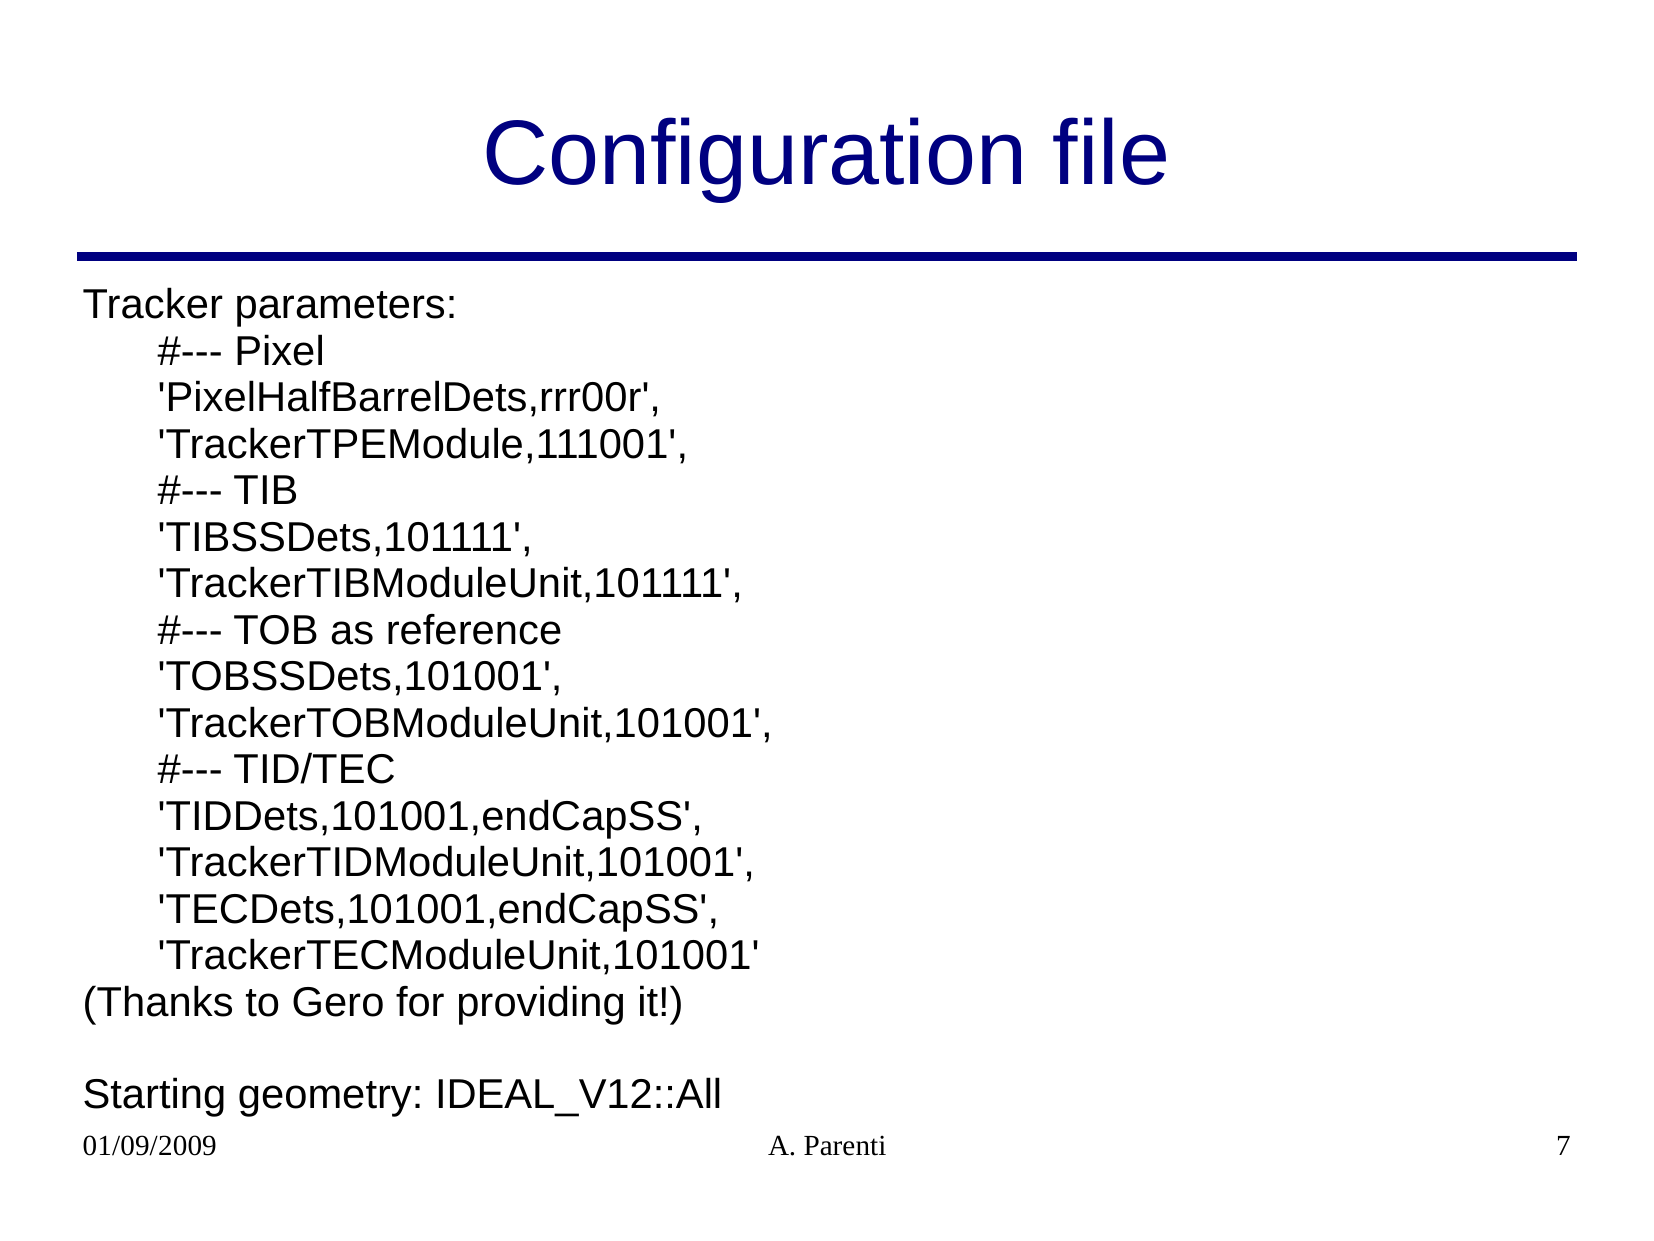

# Configuration file
Tracker parameters:
	#--- Pixel
	'PixelHalfBarrelDets,rrr00r',
	'TrackerTPEModule,111001',
	#--- TIB
	'TIBSSDets,101111',
	'TrackerTIBModuleUnit,101111',
	#--- TOB as reference
	'TOBSSDets,101001',
	'TrackerTOBModuleUnit,101001',
	#--- TID/TEC
	'TIDDets,101001,endCapSS',
	'TrackerTIDModuleUnit,101001',
	'TECDets,101001,endCapSS',
	'TrackerTECModuleUnit,101001'
(Thanks to Gero for providing it!)
Starting geometry: IDEAL_V12::All
7